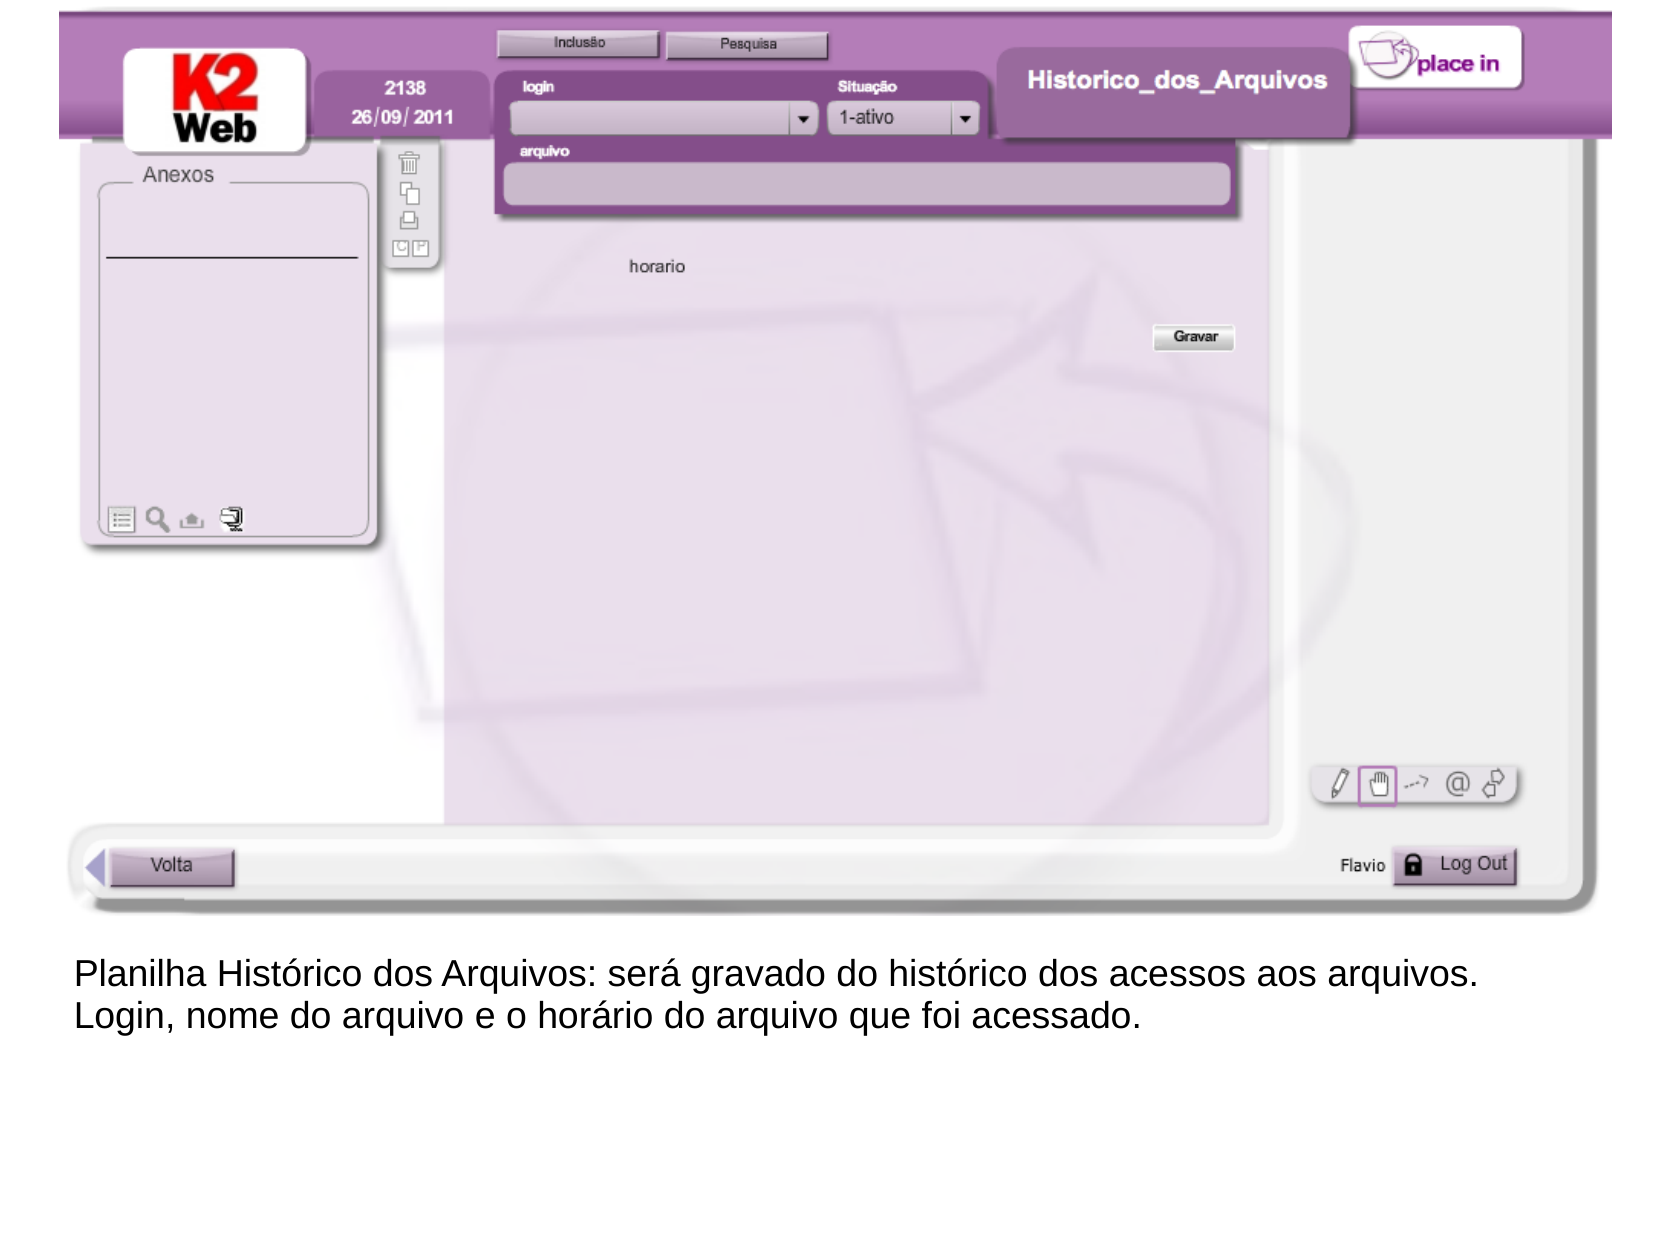

Planilha Histórico dos Arquivos: será gravado do histórico dos acessos aos arquivos. Login, nome do arquivo e o horário do arquivo que foi acessado.